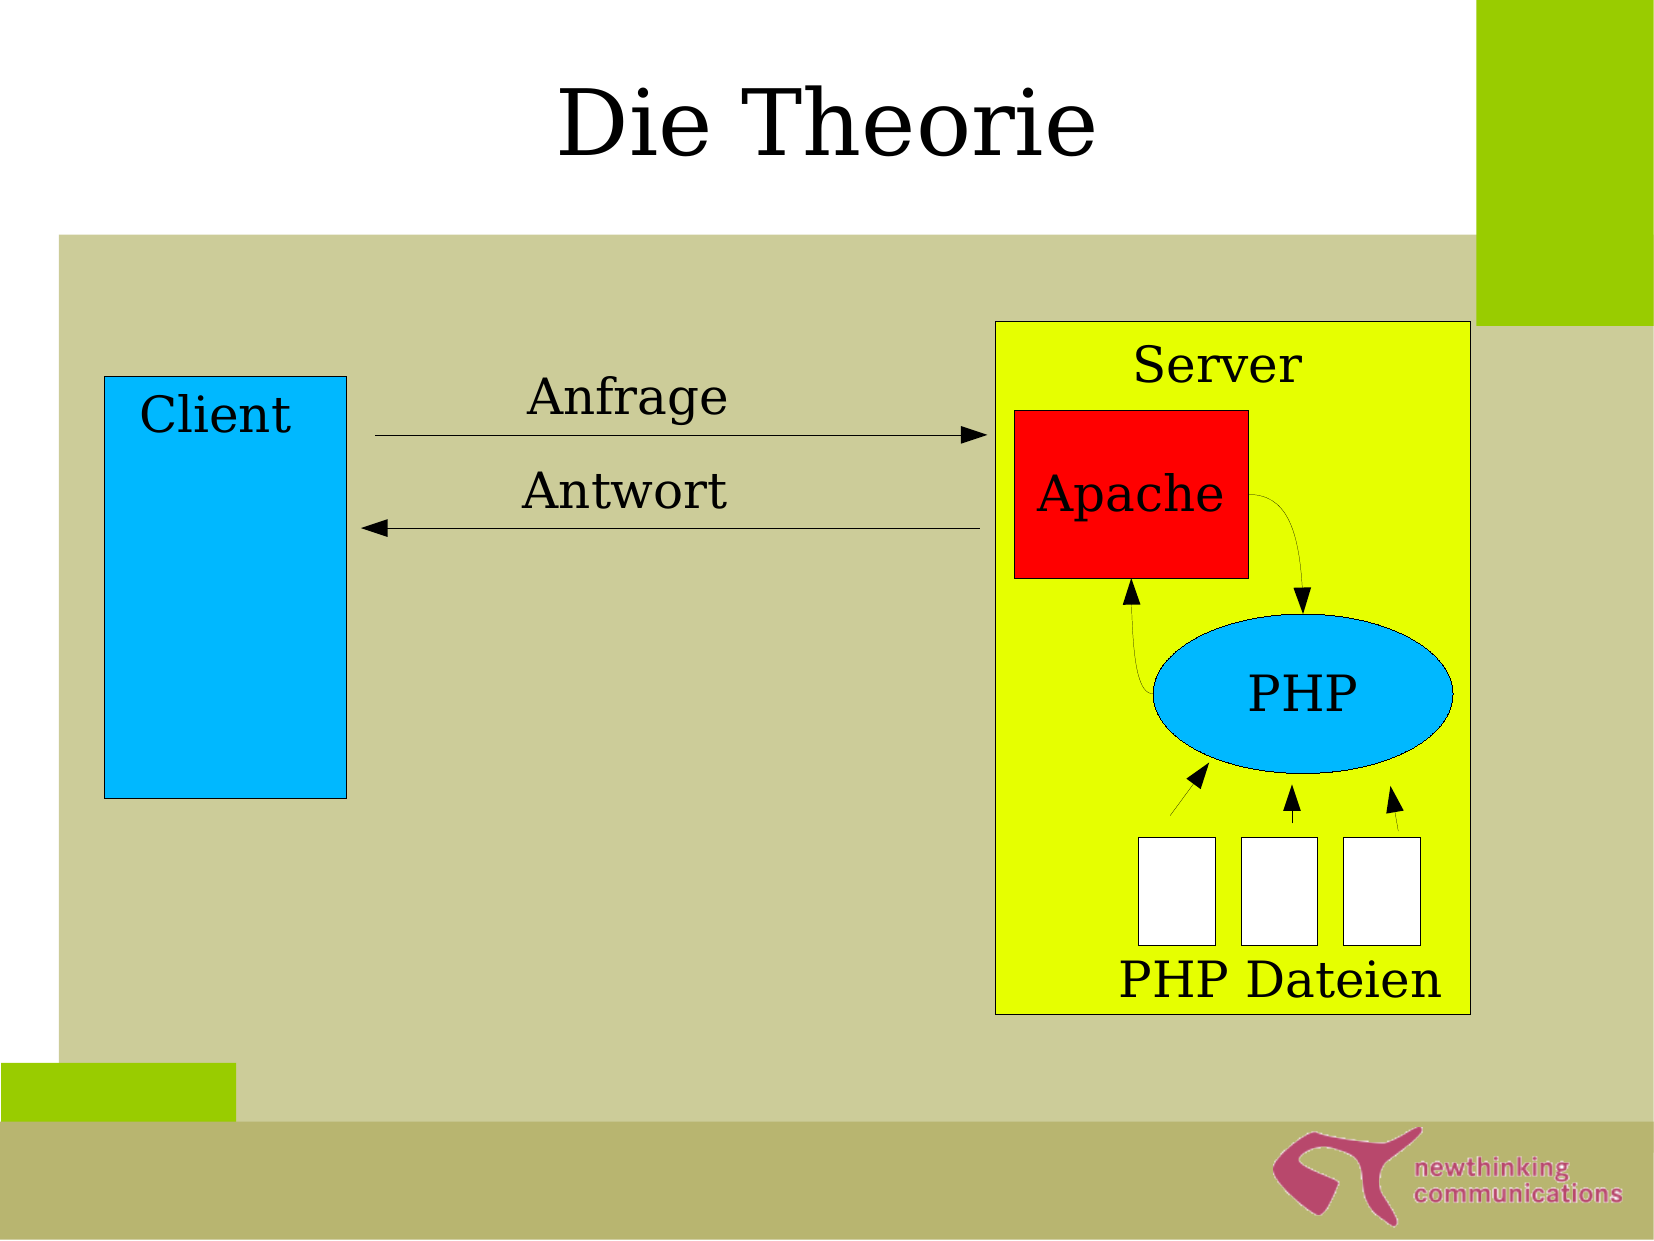

# Die Theorie
Server
Anfrage
Client
Apache
Antwort
PHP
PHP Dateien